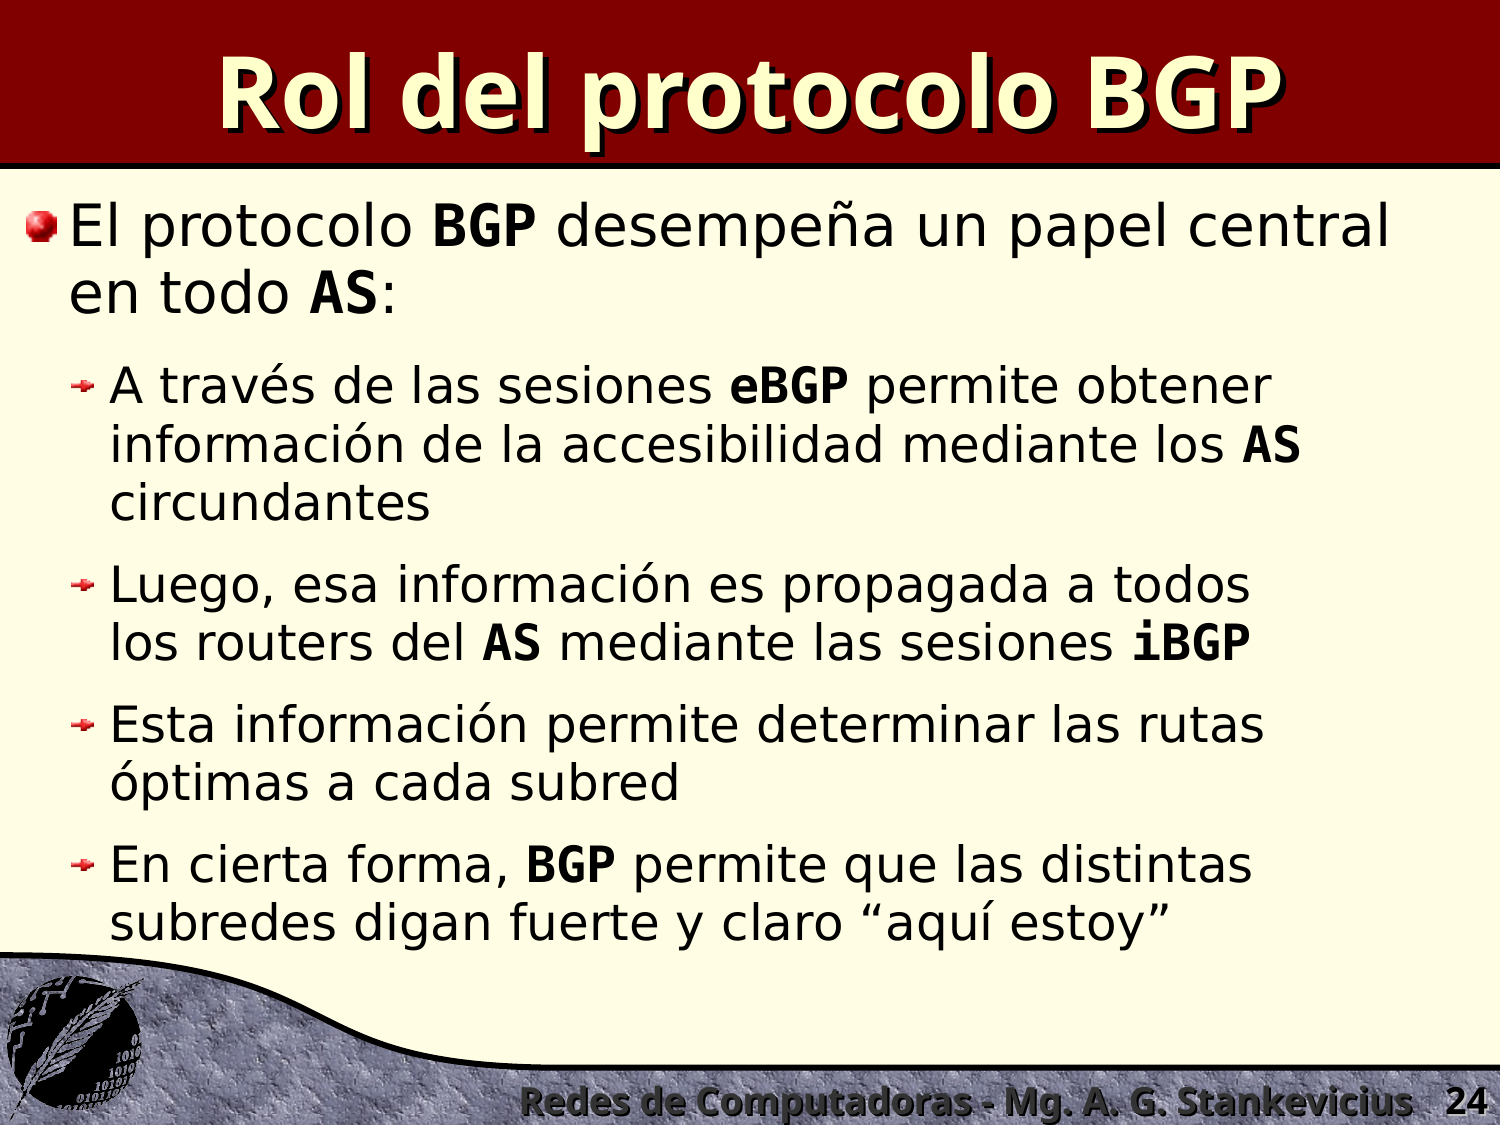

# Rol del protocolo BGP
El protocolo BGP desempeña un papel central
en todo AS:
A través de las sesiones eBGP permite obtener información de la accesibilidad mediante los AS circundantes
Luego, esa información es propagada a todos
los routers del AS mediante las sesiones iBGP
Esta información permite determinar las rutas
óptimas a cada subred
En cierta forma, BGP permite que las distintas subredes digan fuerte y claro “aquí estoy”
24